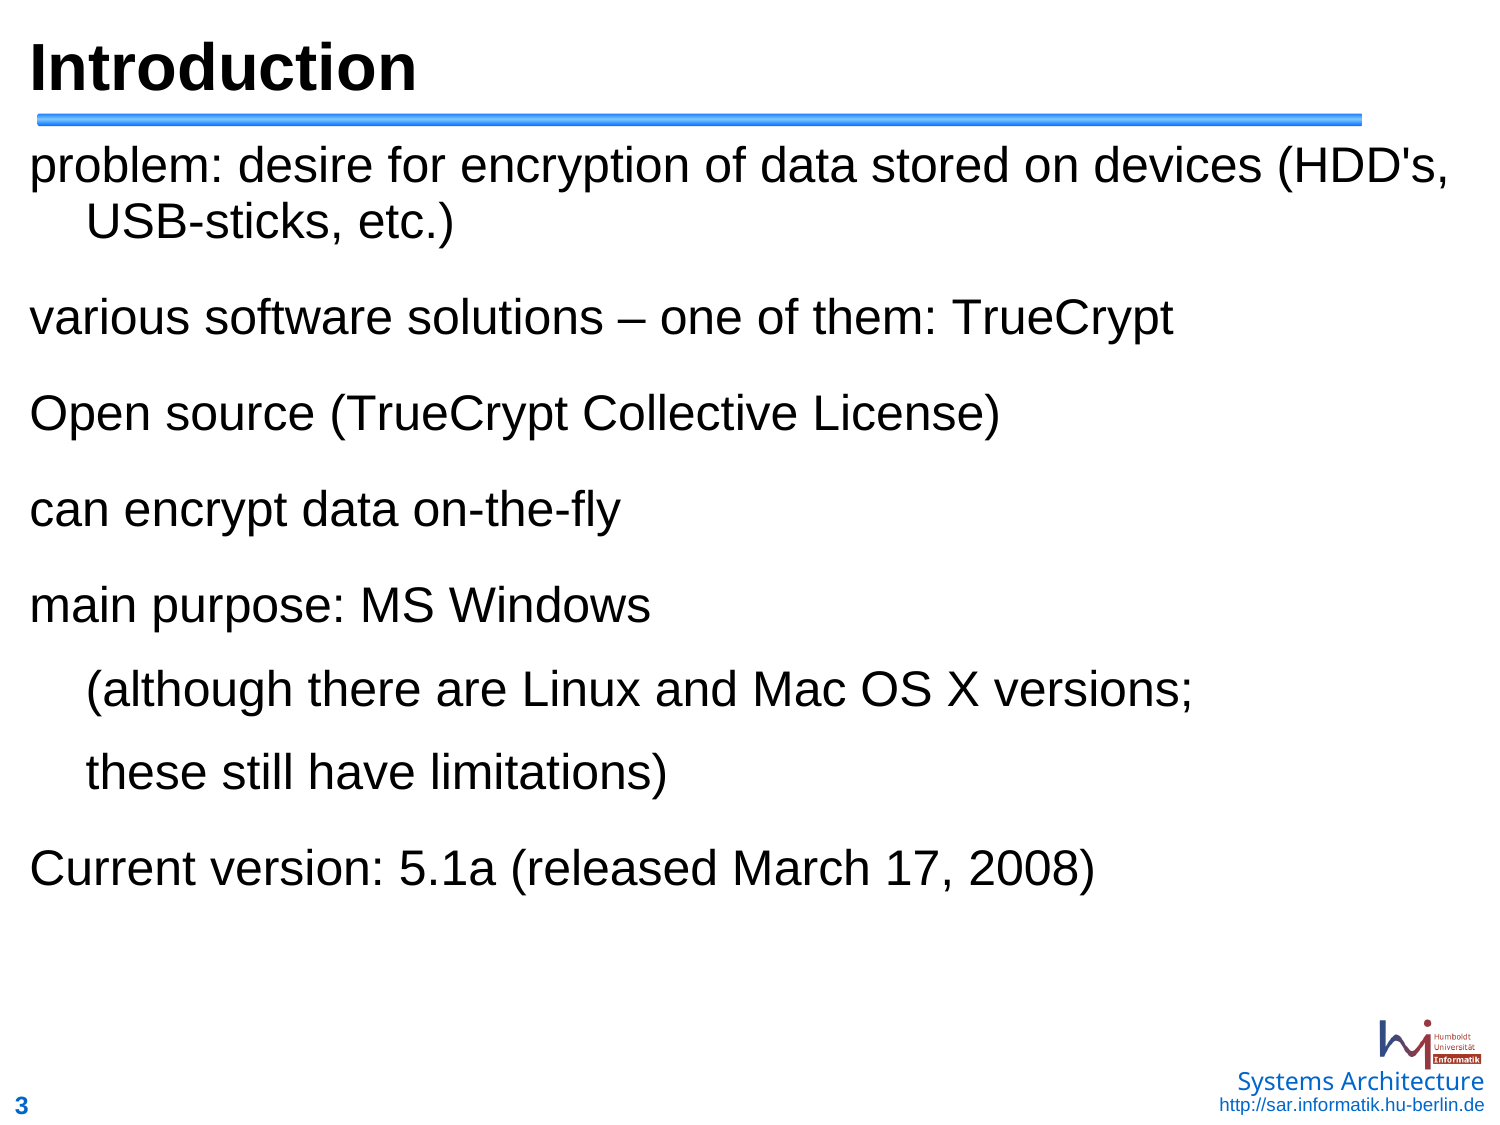

# Introduction
problem: desire for encryption of data stored on devices (HDD's, USB-sticks, etc.)
various software solutions – one of them: TrueCrypt
Open source (TrueCrypt Collective License)
can encrypt data on-the-fly
main purpose: MS Windows
(although there are Linux and Mac OS X versions;
these still have limitations)
Current version: 5.1a (released March 17, 2008)